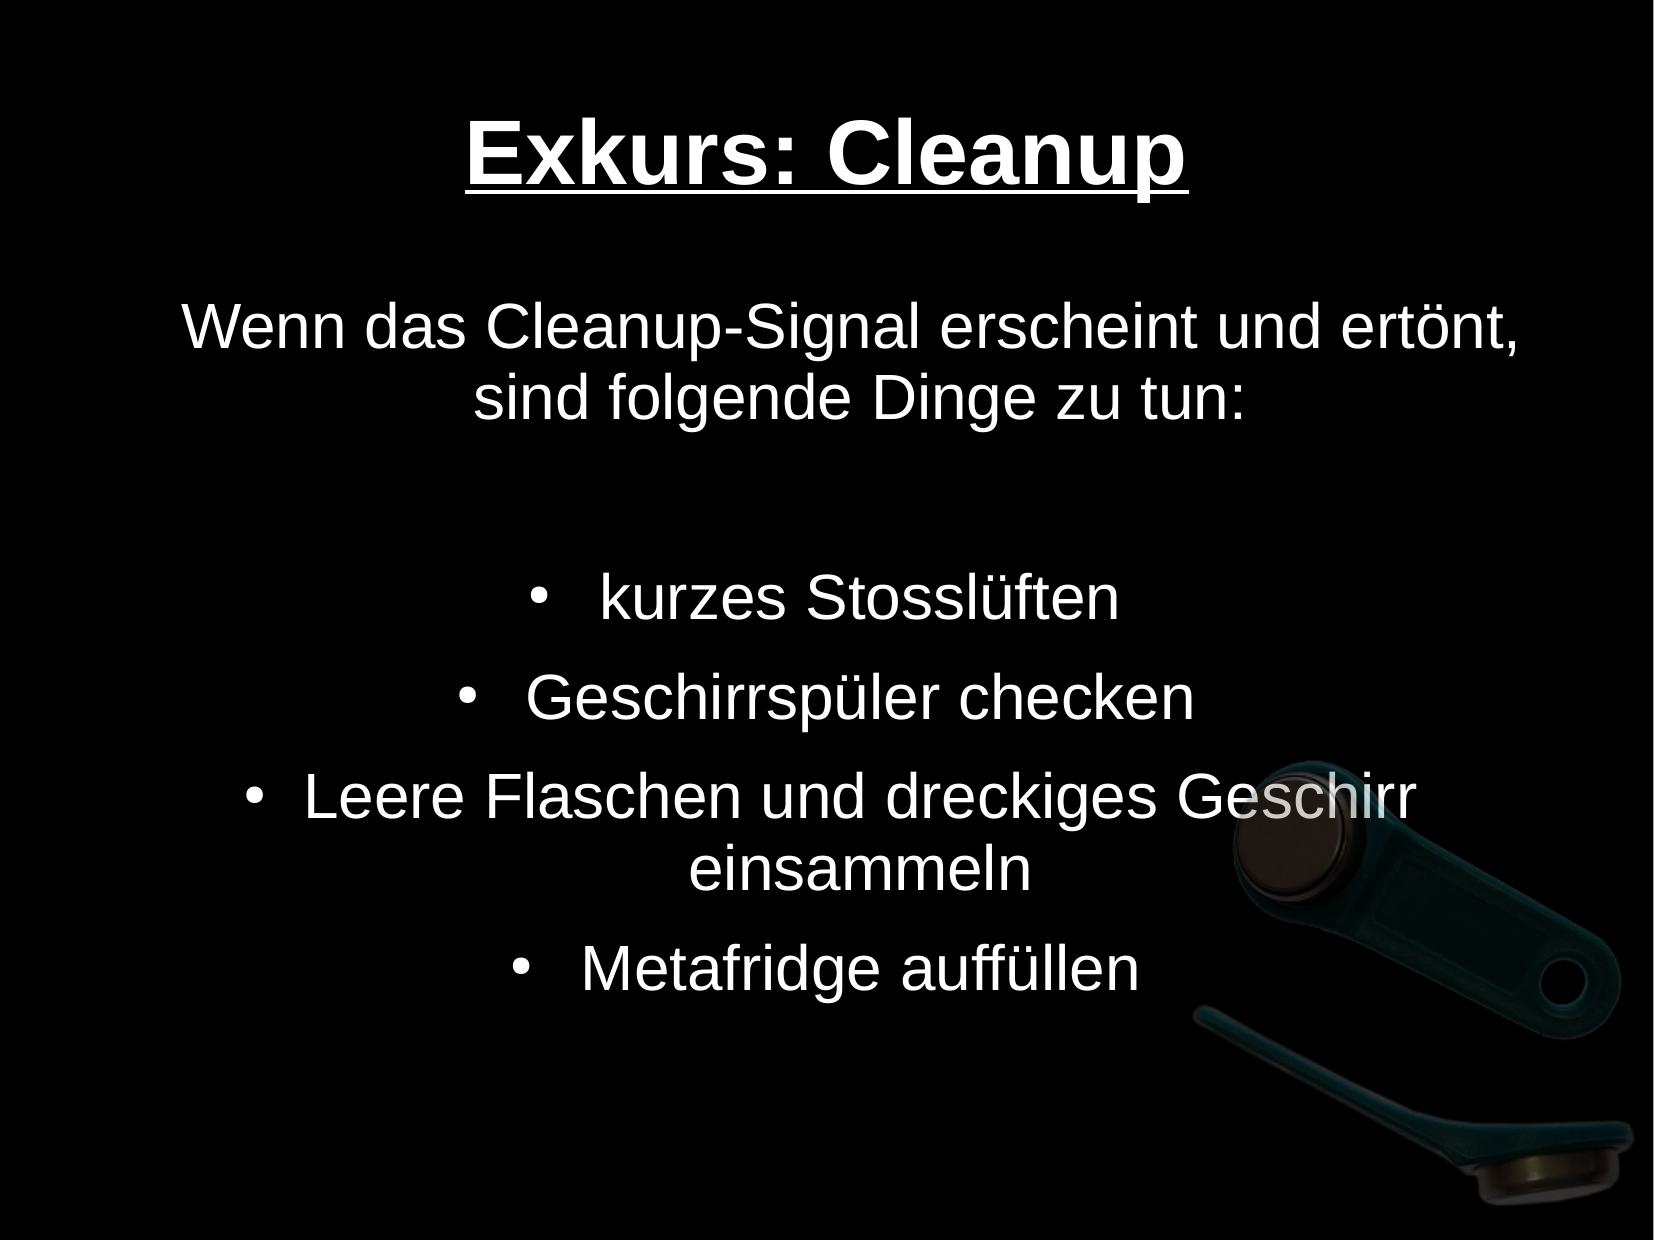

# Exkurs: Cleanup
Wenn das Cleanup-Signal erscheint und ertönt,
sind folgende Dinge zu tun:
kurzes Stosslüften
Geschirrspüler checken
Leere Flaschen und dreckiges Geschirr einsammeln
Metafridge auffüllen